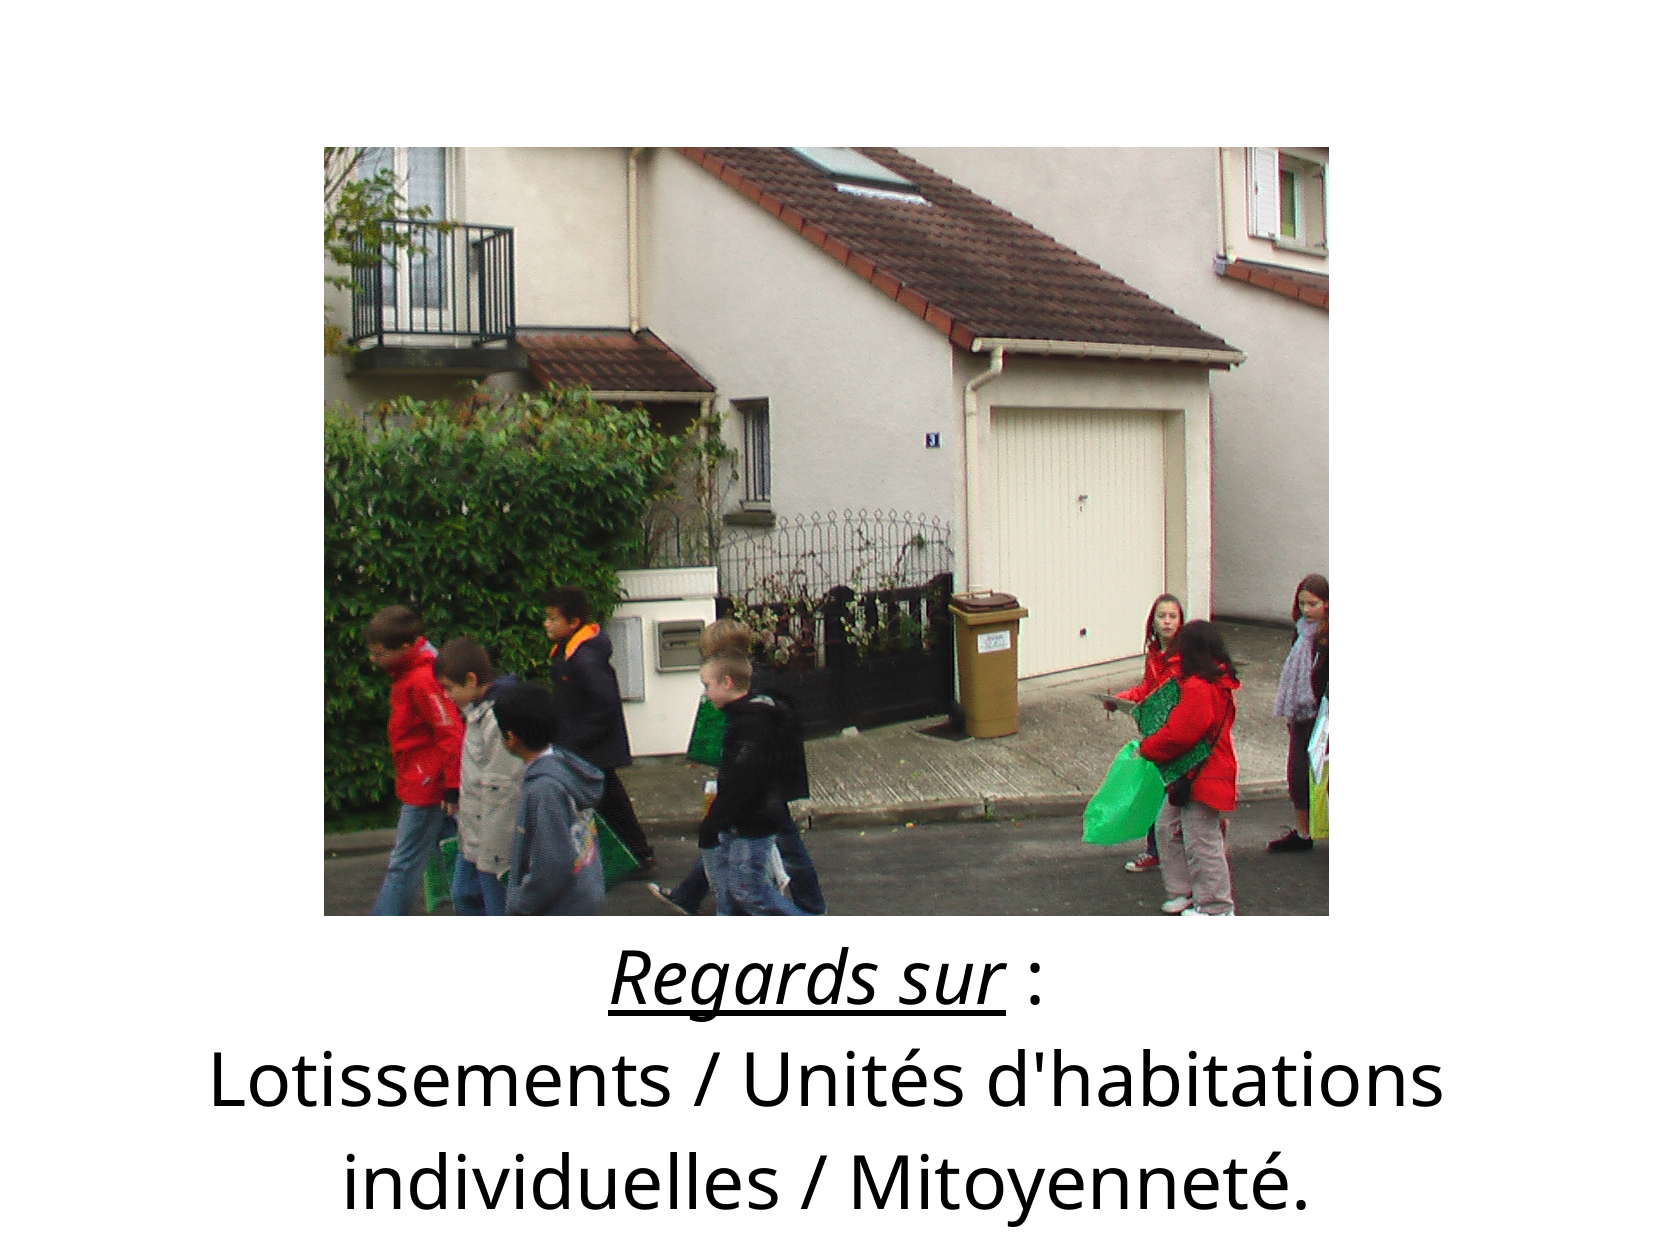

# Regards sur : Lotissements / Unités d'habitations individuelles / Mitoyenneté.